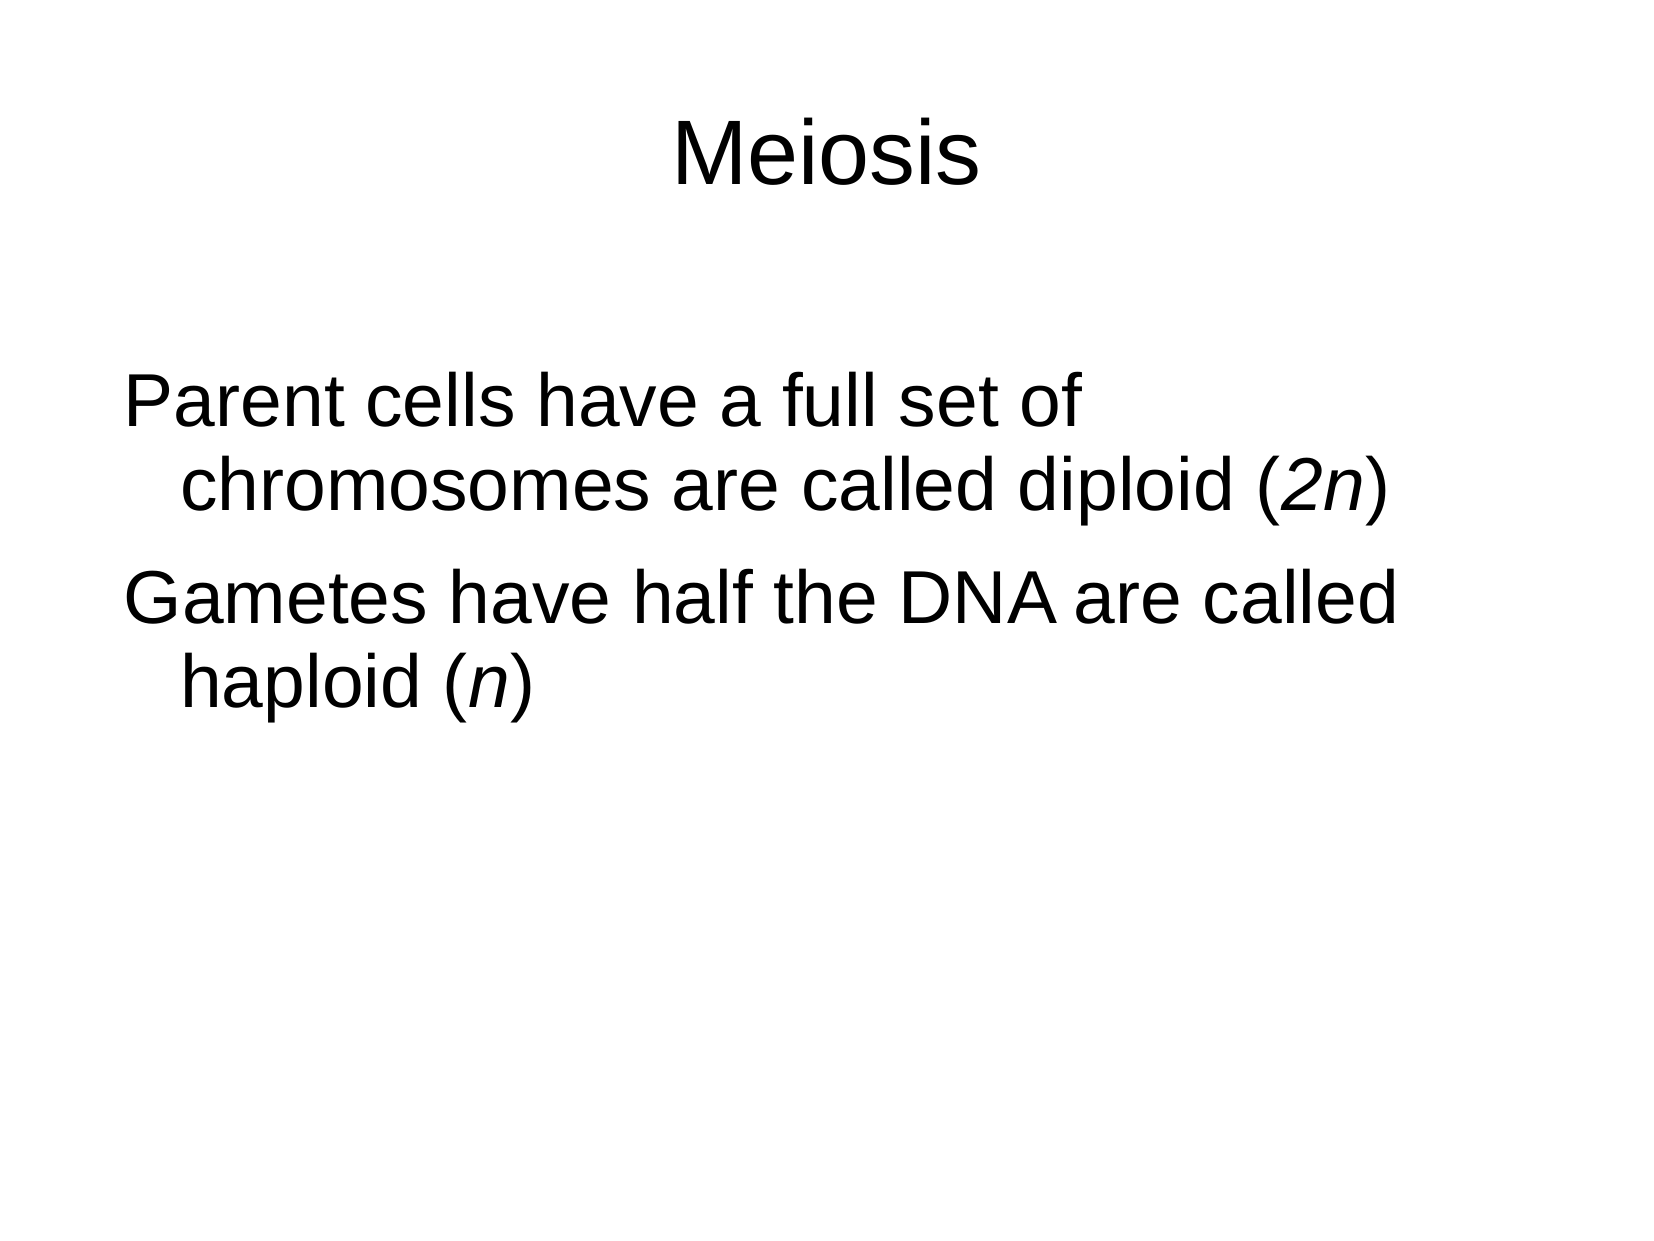

# Meiosis
Parent cells have a full set of chromosomes are called diploid (2n)
Gametes have half the DNA are called haploid (n)